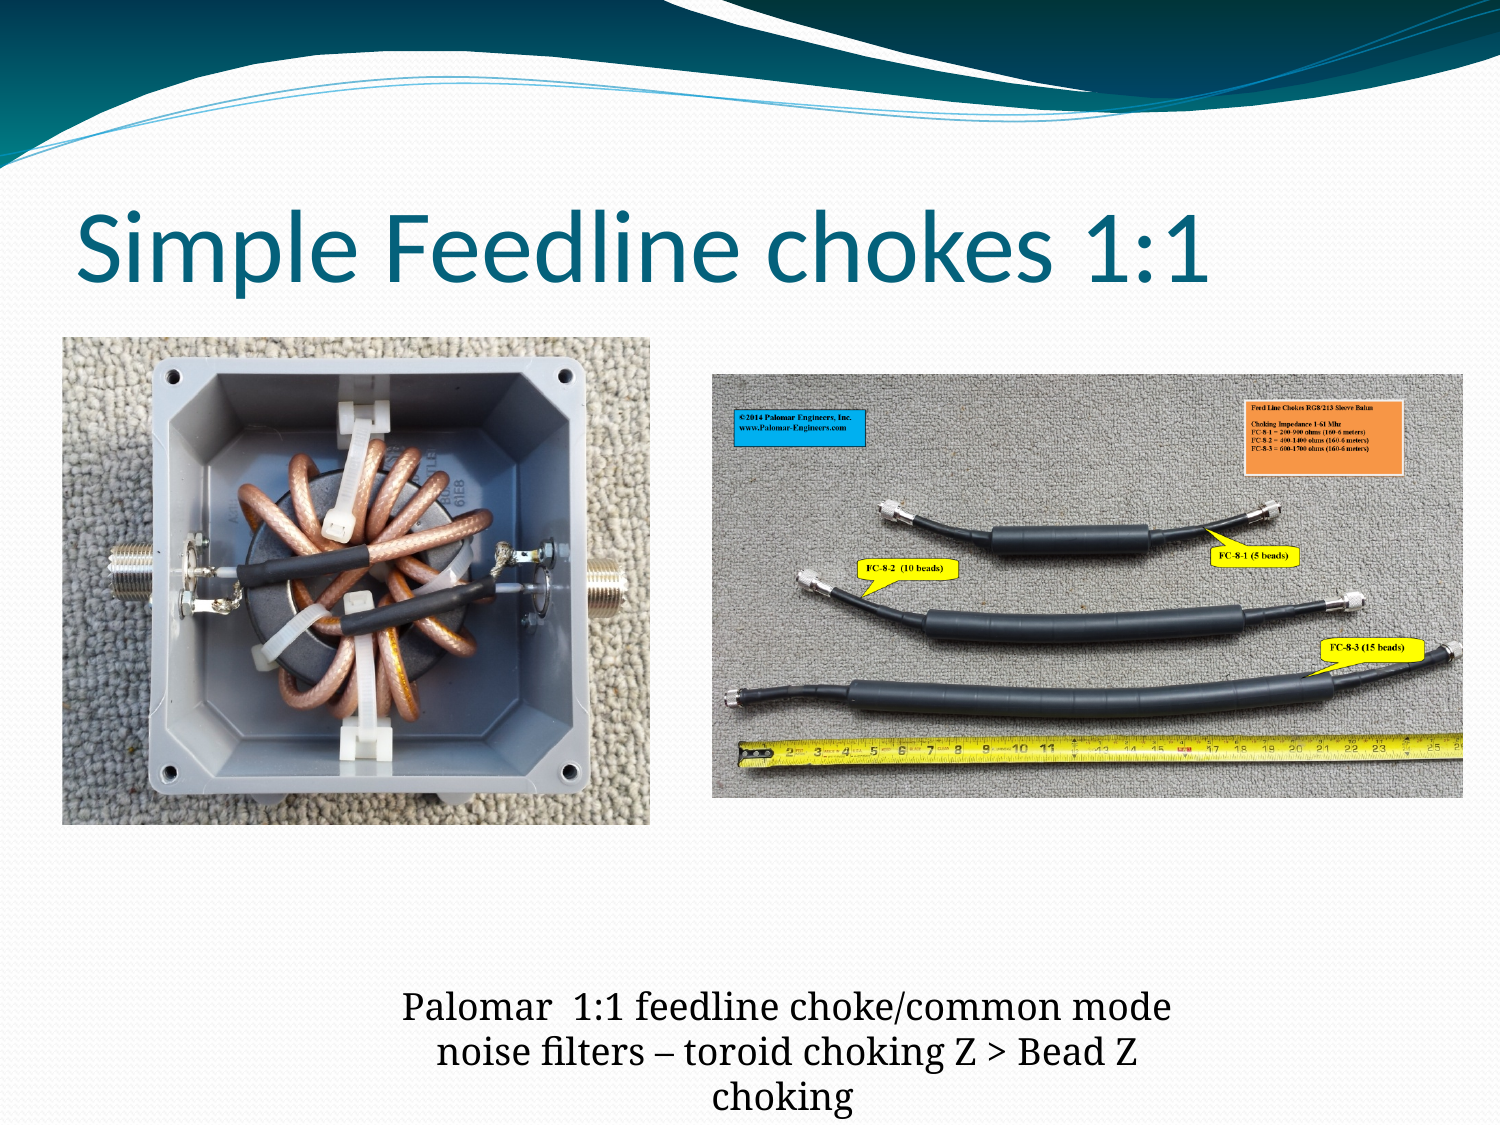

# Simple Feedline chokes 1:1
Palomar 1:1 feedline choke/common mode noise filters – toroid choking Z > Bead Z choking